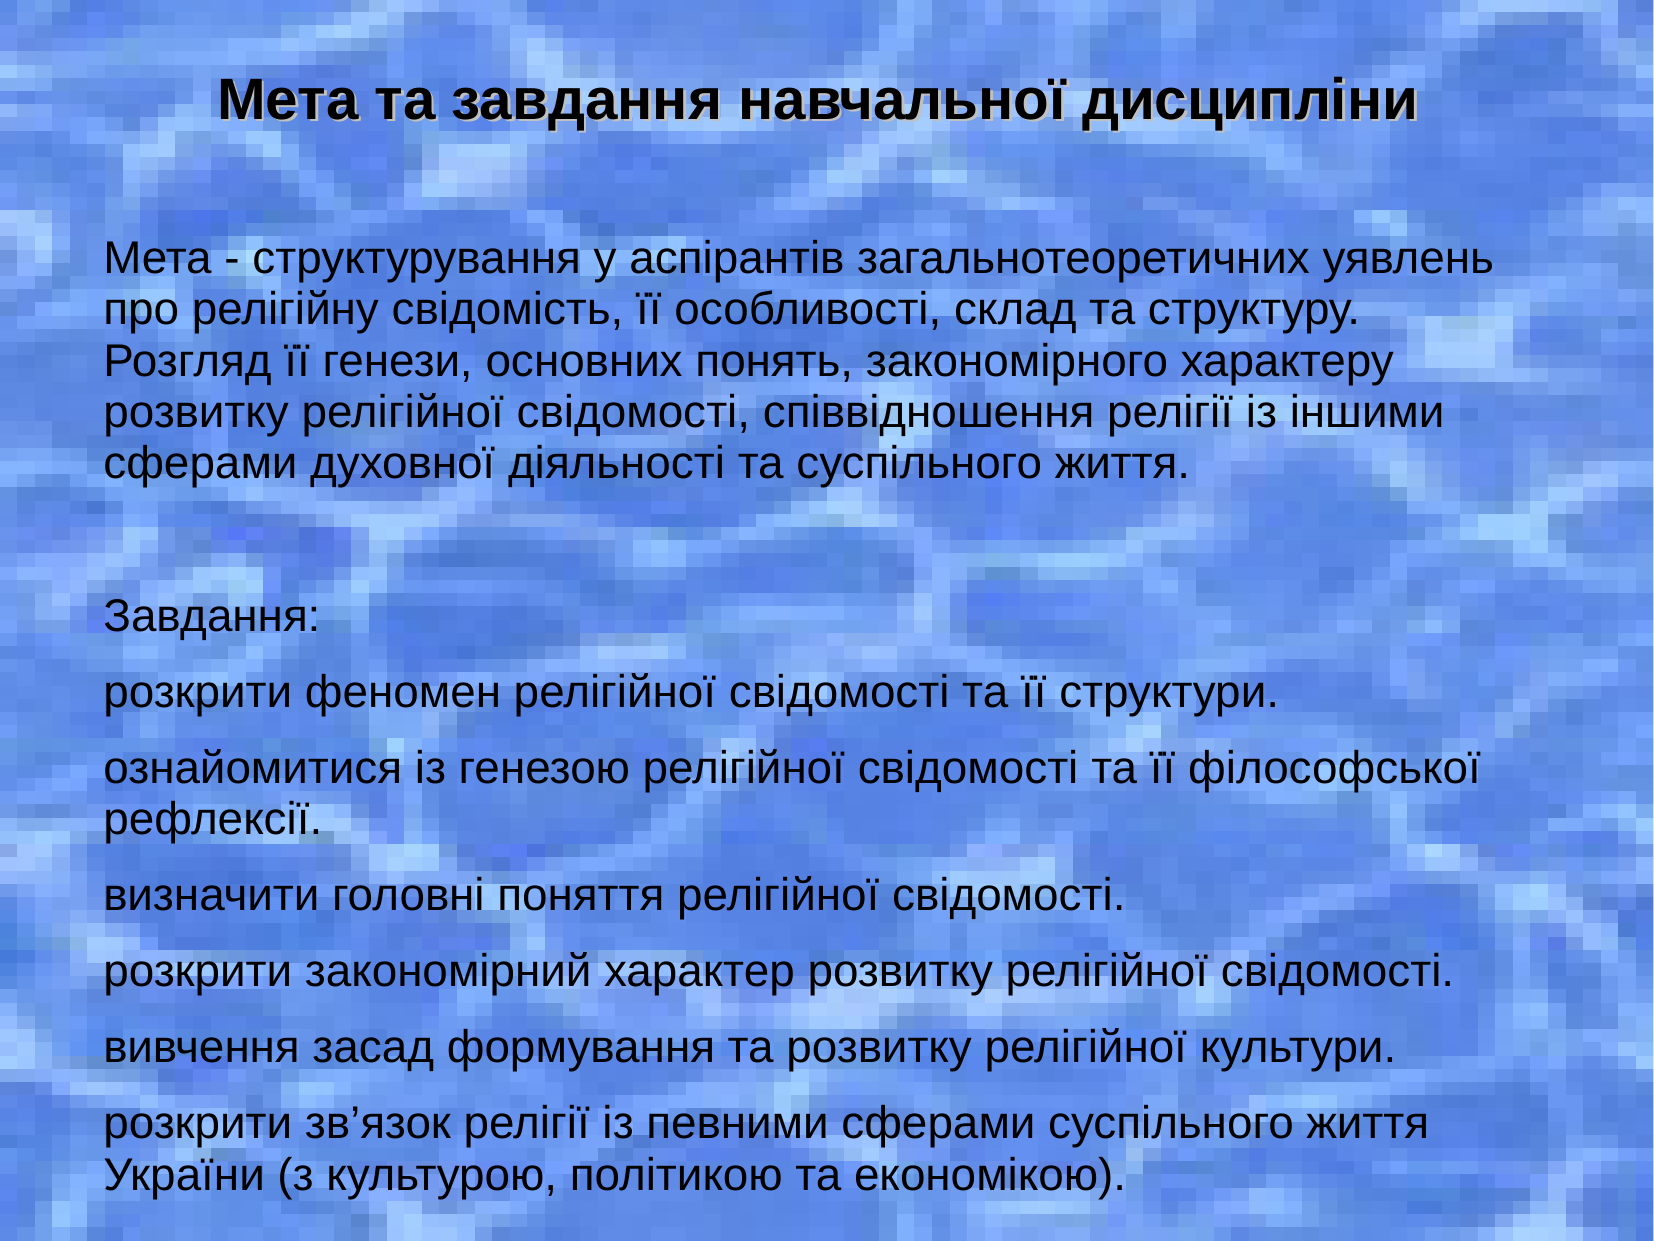

#
Мета та завдання навчальної дисципліни
Мета - структурування у аспірантів загальнотеоретичних уявлень про релігійну свідомість, її особливості, склад та структуру. Розгляд її генези, основних понять, закономірного характеру розвитку релігійної свідомості, співвідношення релігії із іншими сферами духовної діяльності та суспільного життя.
Завдання:
розкрити феномен релігійної свідомості та її структури.
ознайомитися із генезою релігійної свідомості та її філософської рефлексії.
визначити головні поняття релігійної свідомості.
розкрити закономірний характер розвитку релігійної свідомості.
вивчення засад формування та розвитку релігійної культури.
розкрити зв’язок релігії із певними сферами суспільного життя України (з культурою, політикою та економікою).